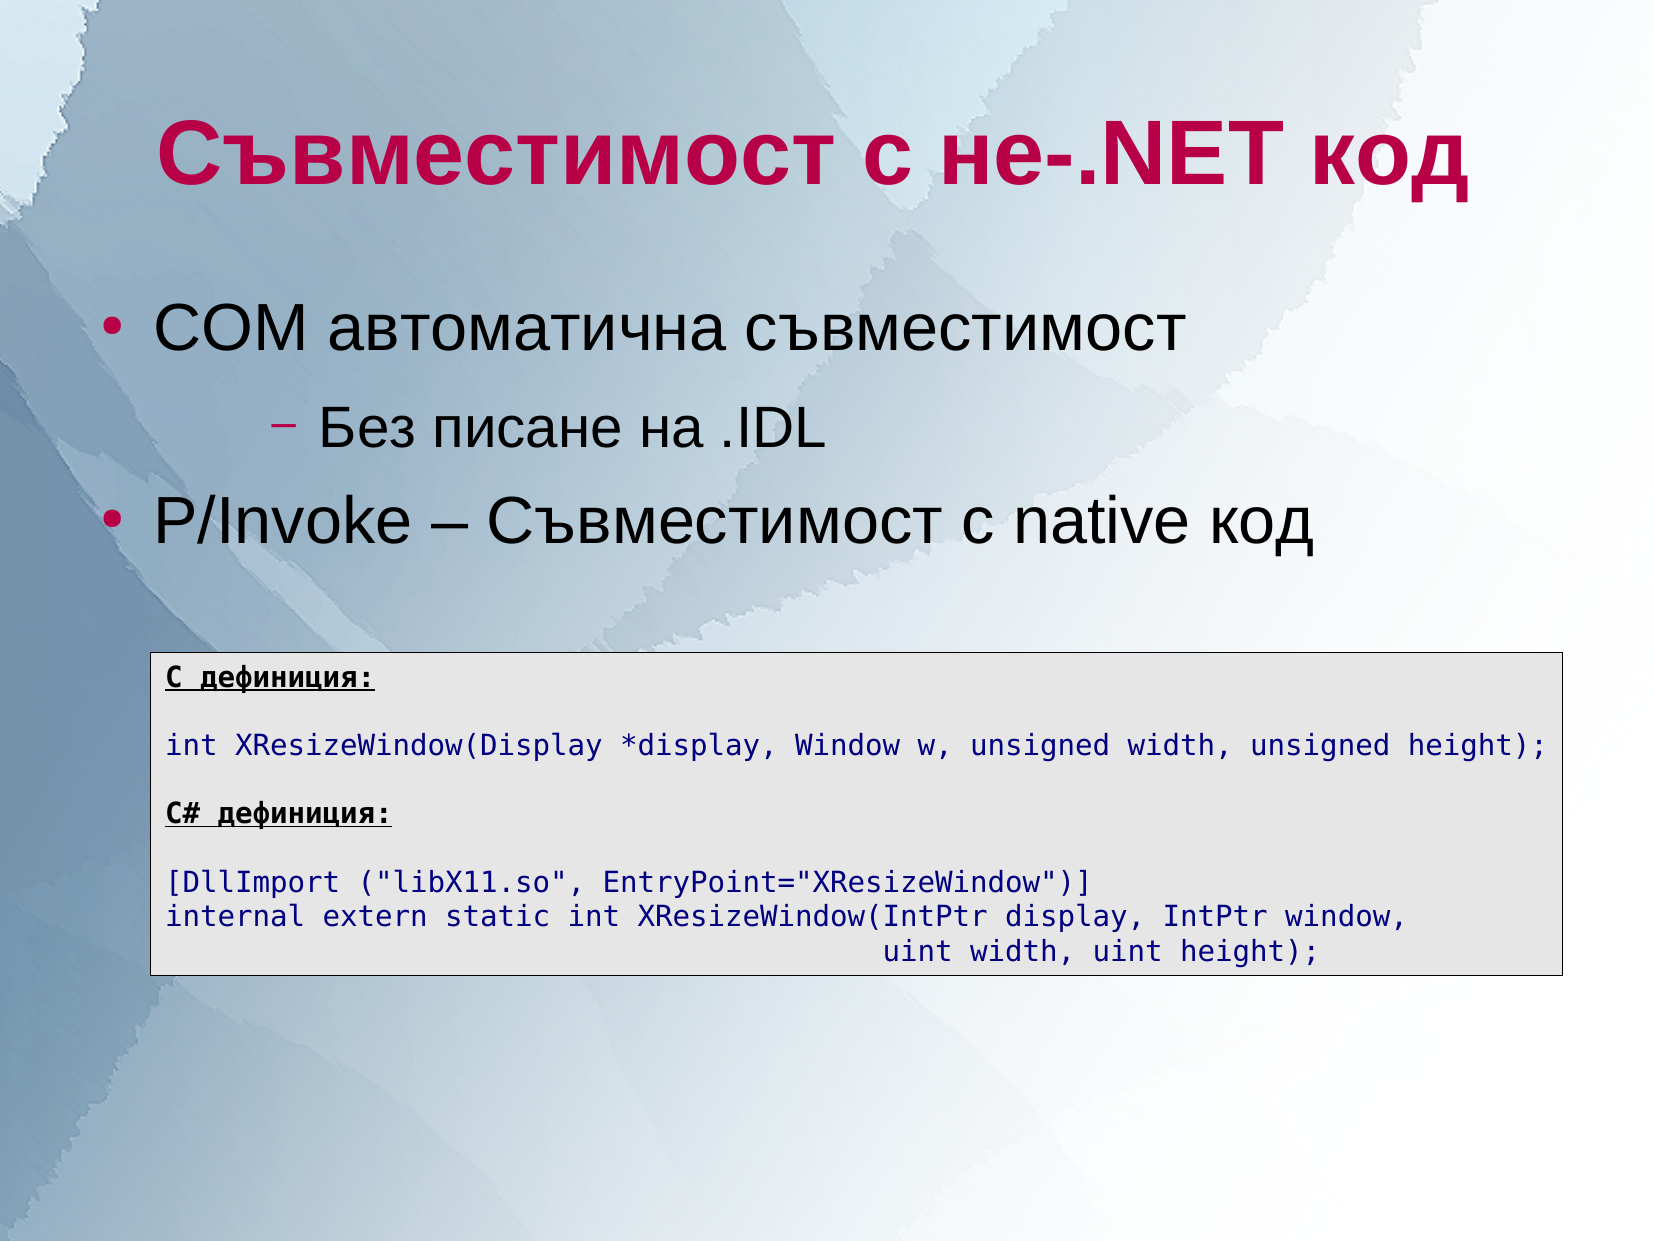

# Съвместимост с не-.NET код
COM автоматична съвместимост
Без писане нa .IDL
P/Invoke – Съвместимост с native код
C дефиниция:
int XResizeWindow(Display *display, Window w, unsigned width, unsigned height);
C# дефиниция:
[DllImport ("libX11.so", EntryPoint="XResizeWindow")]
internal extern static int XResizeWindow(IntPtr display, IntPtr window,
 uint width, uint height);